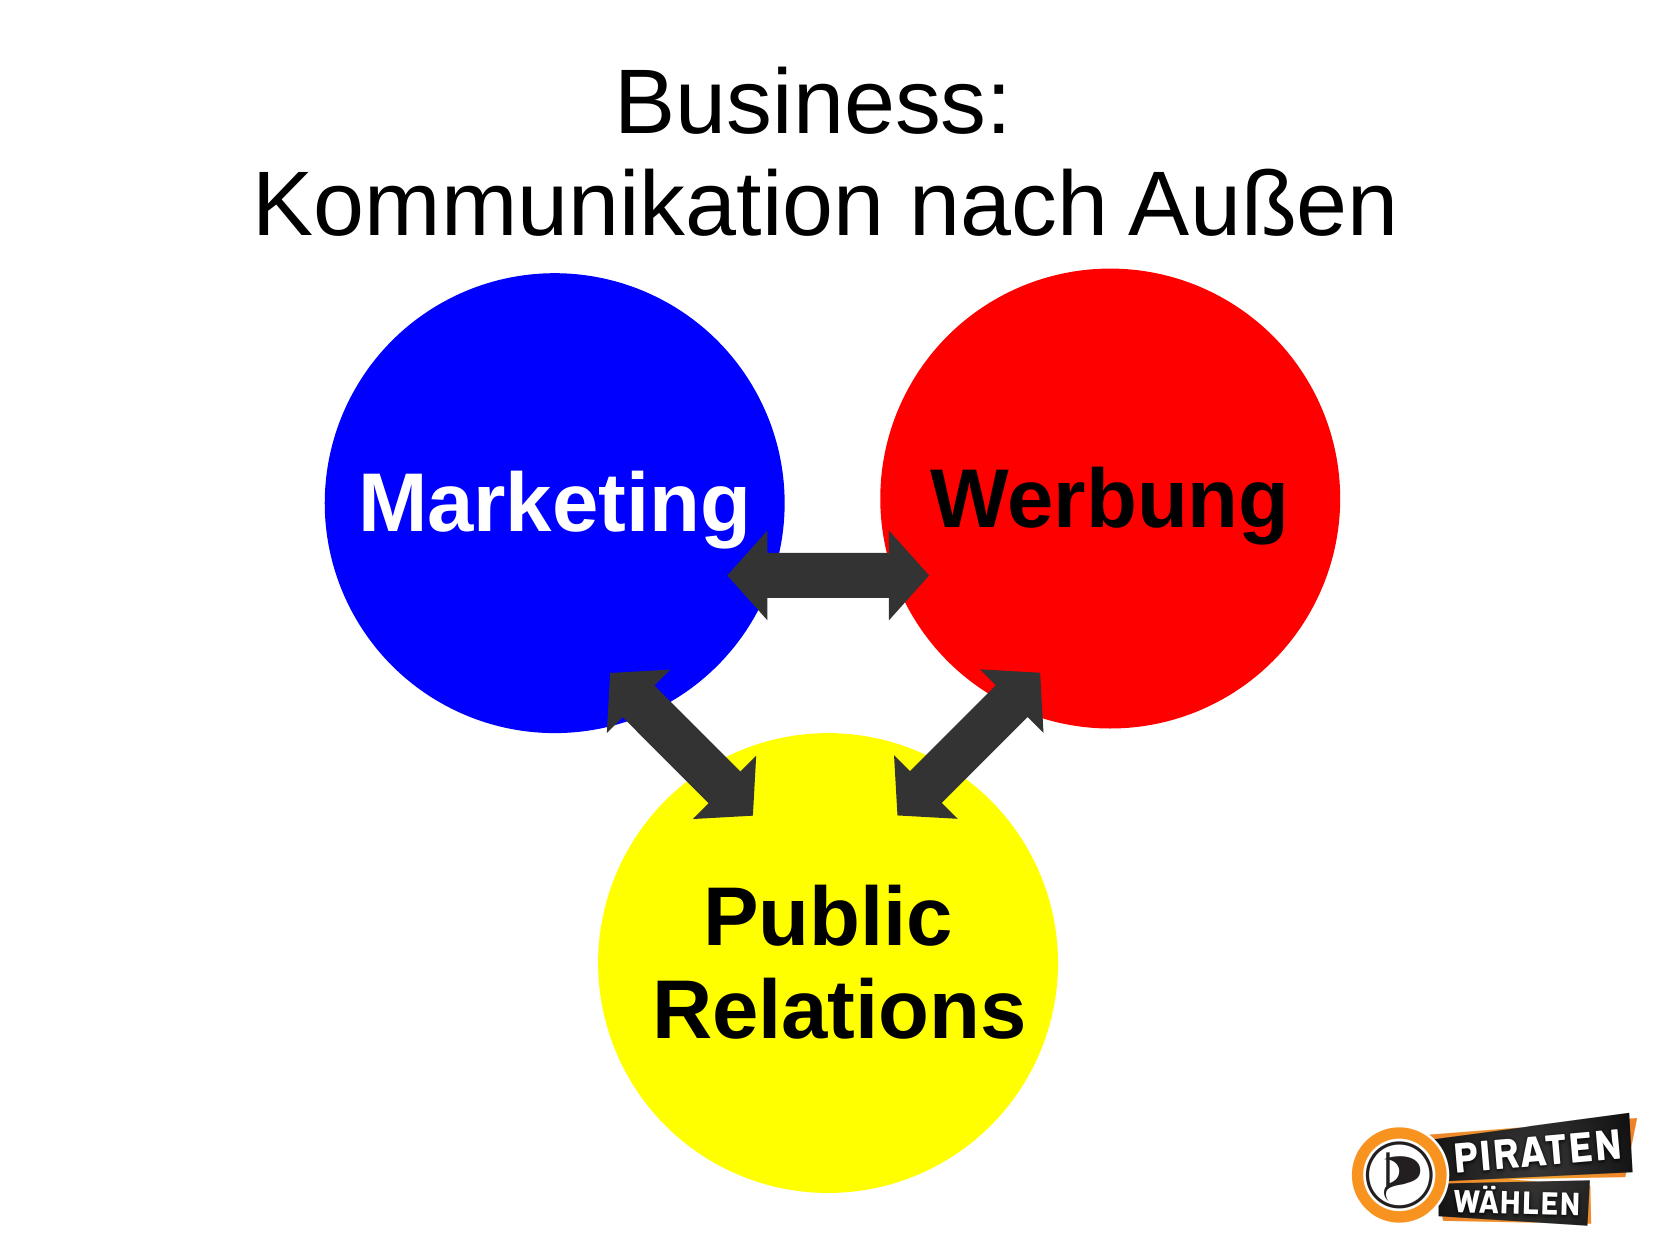

# Business: Kommunikation nach Außen
Werbung
Marketing
Public
 Relations